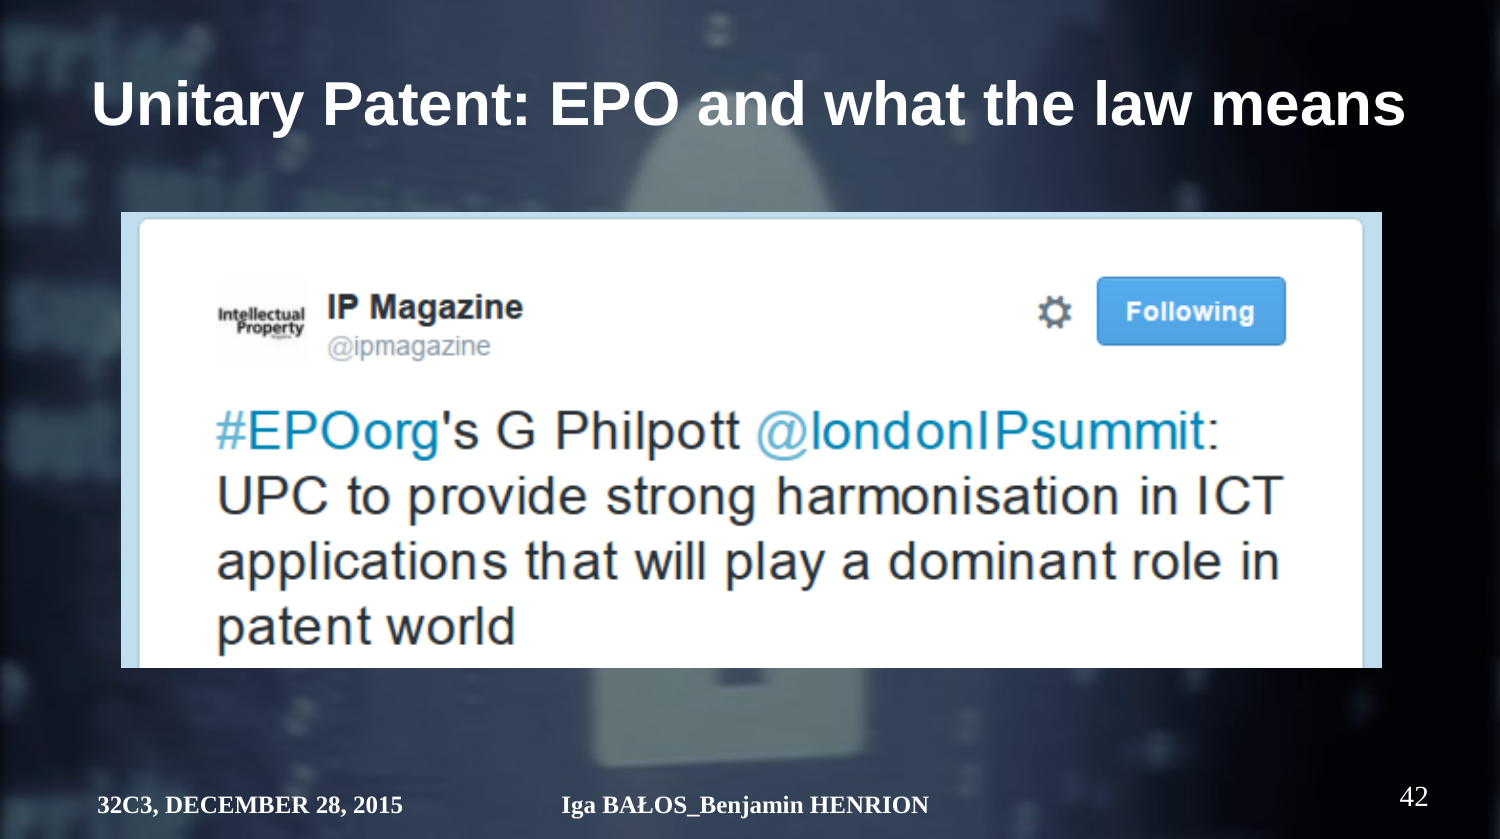

# Unitary Patent: EPO and what the law means
42
32C3, DECEMBER 22, 2015
Iga BAŁOS_Benjamin HENRION